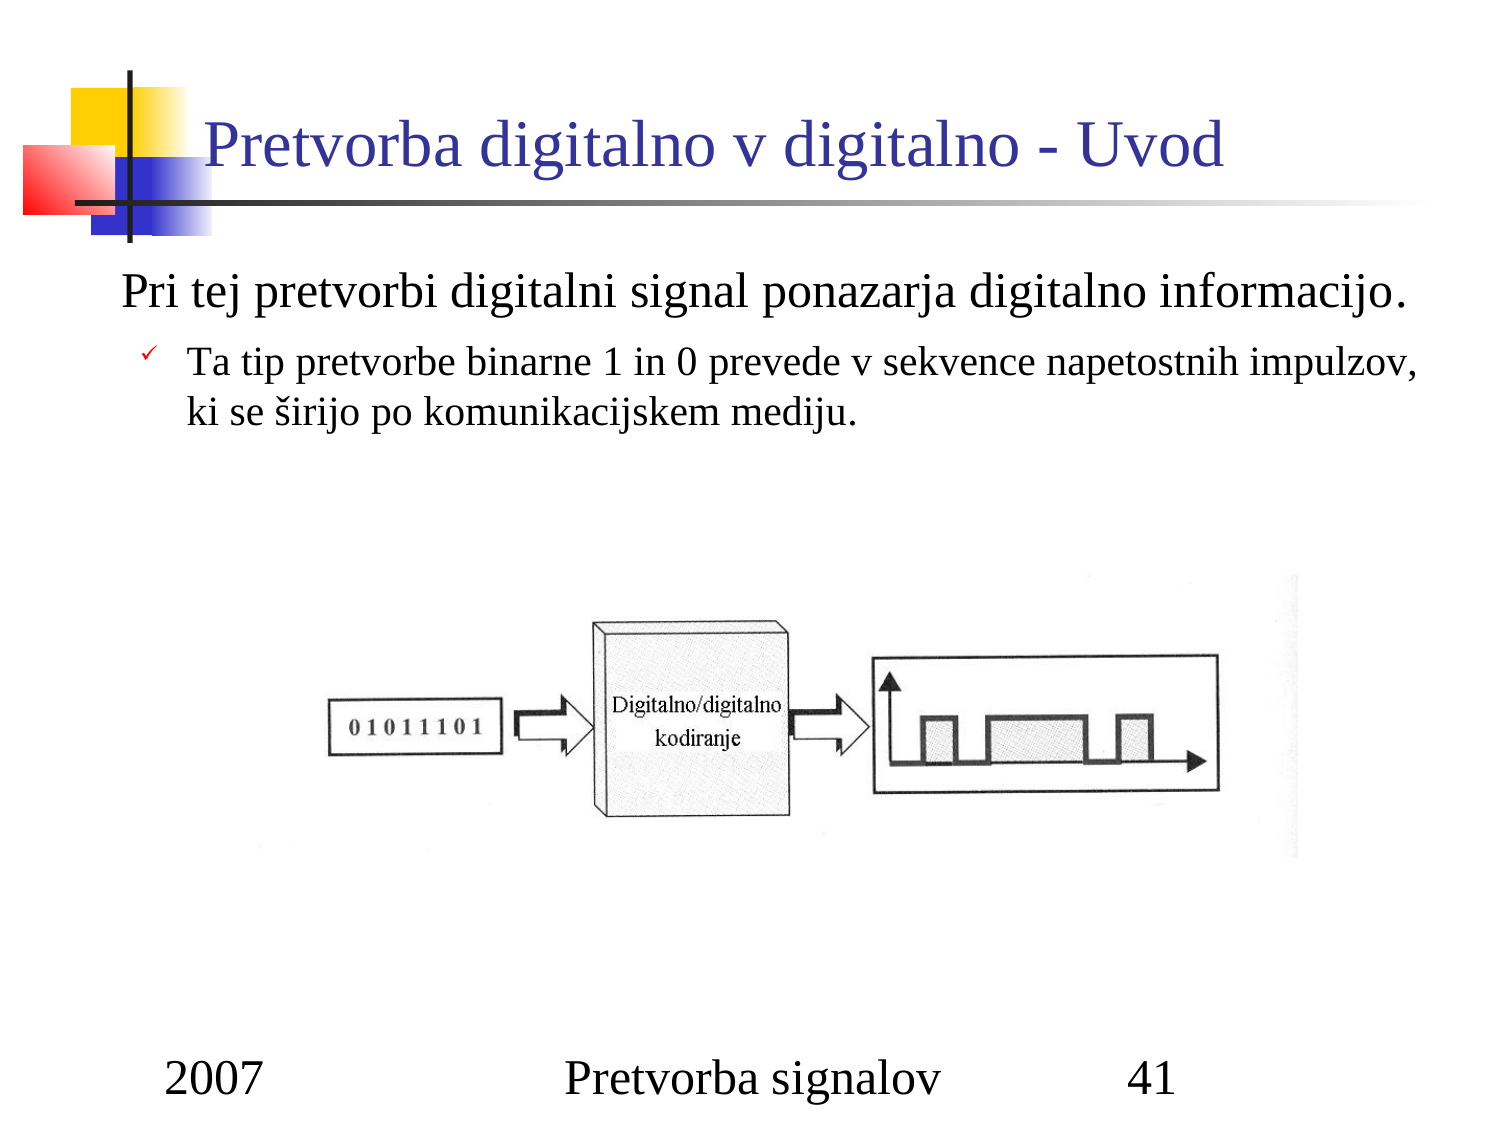

# Pretvorba digitalno v digitalno - Uvod
	Pri tej pretvorbi digitalni signal ponazarja digitalno informacijo.
Ta tip pretvorbe binarne 1 in 0 prevede v sekvence napetostnih impulzov, ki se širijo po komunikacijskem mediju.
2007
Pretvorba signalov
41